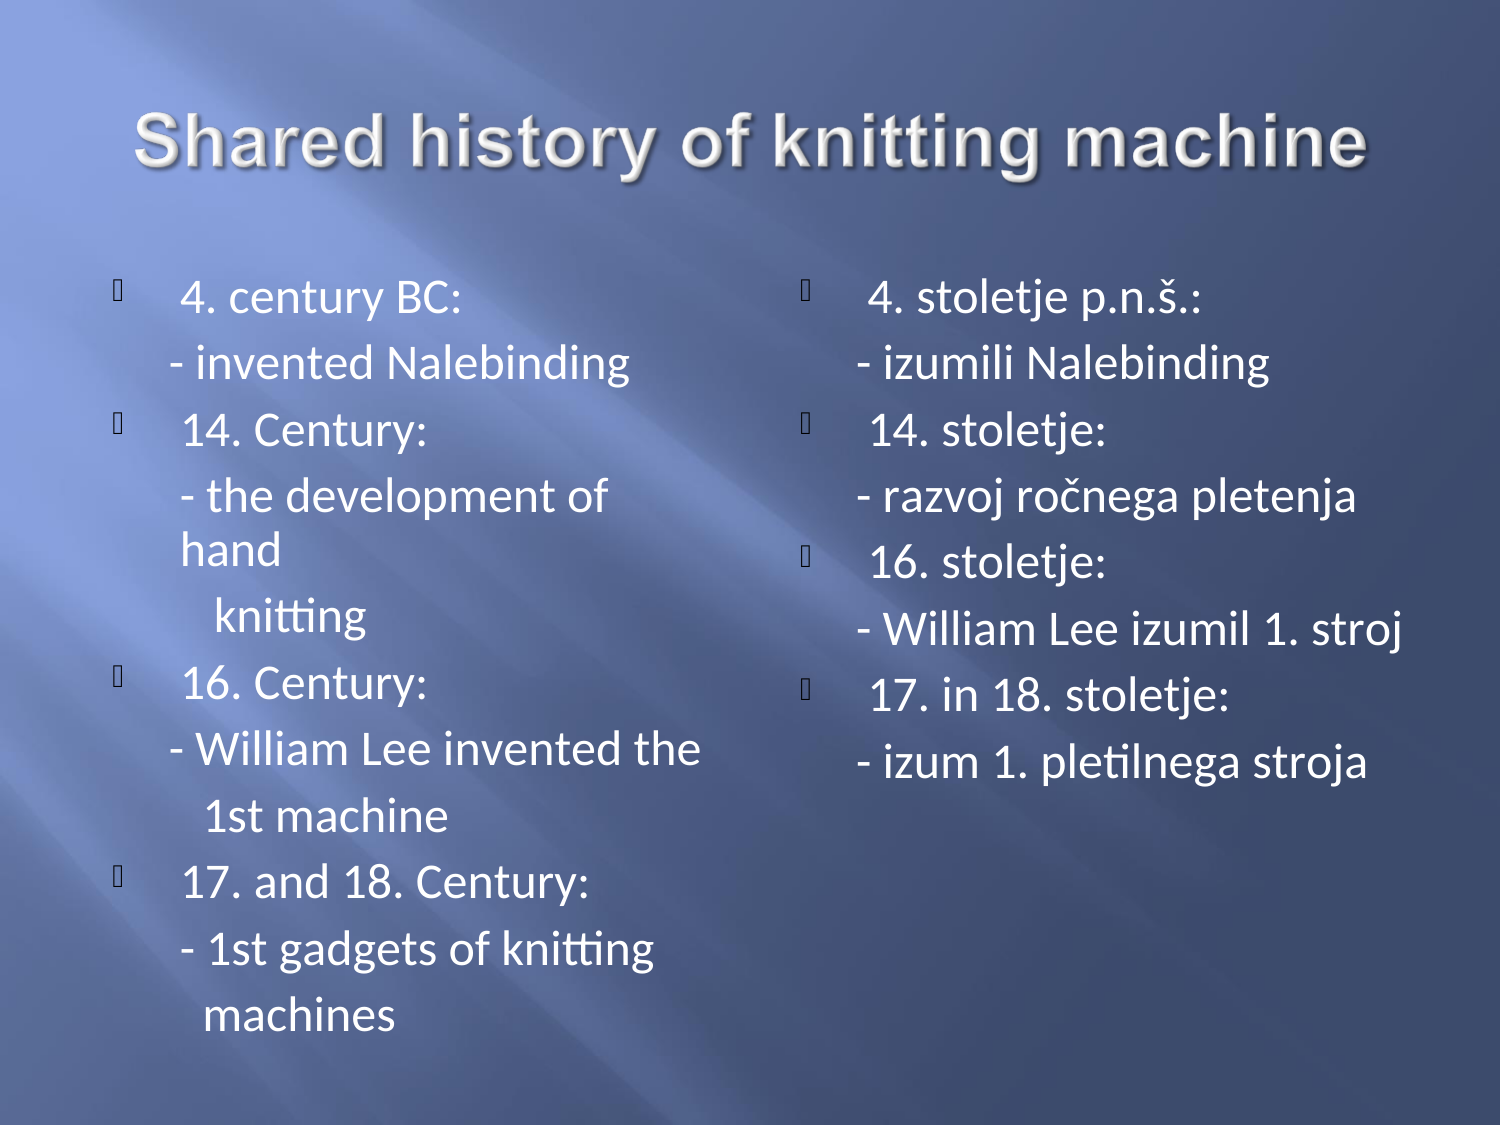

# 4. century BC:
   - invented Nalebinding
14. Century:
    - the development of hand
 knitting
16. Century:
   - William Lee invented the
 1st machine
17. and 18. Century:
 - 1st gadgets of knitting
 machines
4. stoletje p.n.š.:
 - izumili Nalebinding
14. stoletje:
 - razvoj ročnega pletenja
16. stoletje:
 - William Lee izumil 1. stroj
17. in 18. stoletje:
 - izum 1. pletilnega stroja